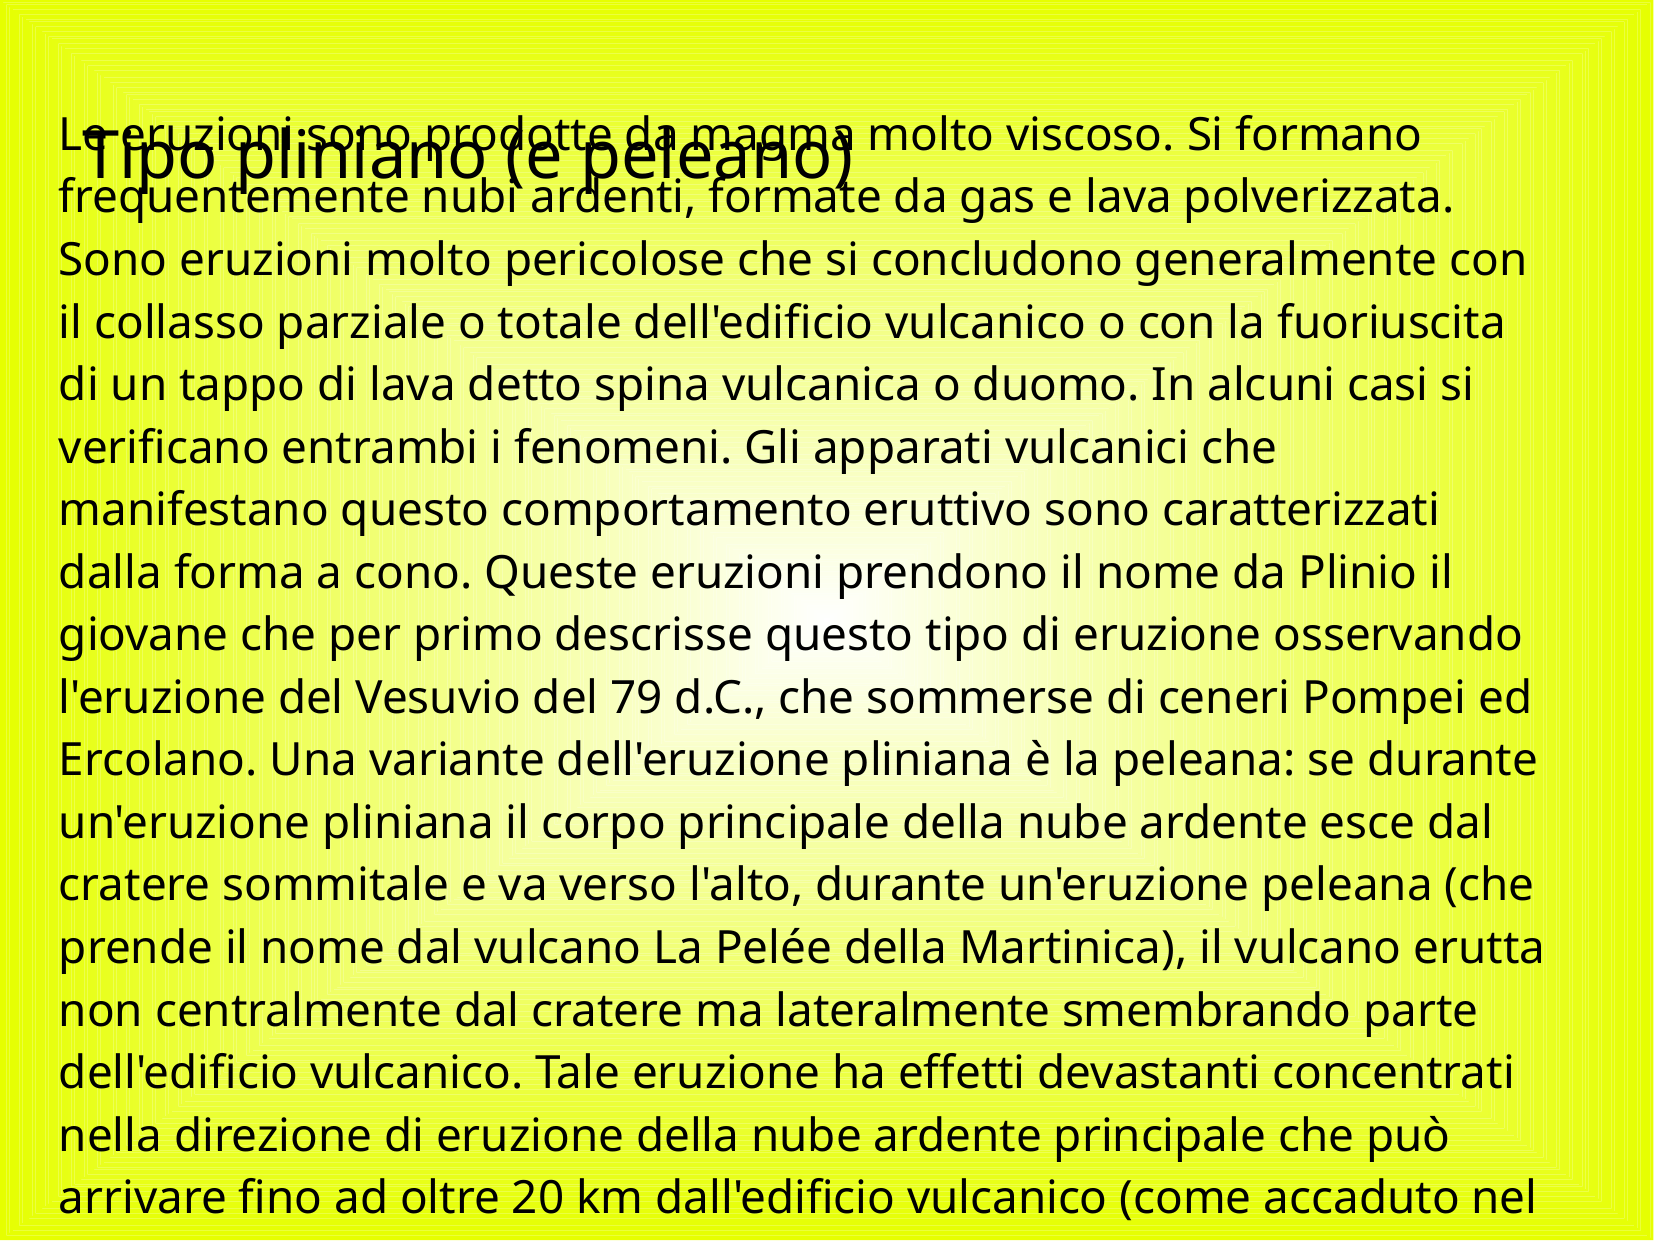

# Tipo pliniano (e peleano)
Le eruzioni sono prodotte da magma molto viscoso. Si formano frequentemente nubi ardenti, formate da gas e lava polverizzata. Sono eruzioni molto pericolose che si concludono generalmente con il collasso parziale o totale dell'edificio vulcanico o con la fuoriuscita di un tappo di lava detto spina vulcanica o duomo. In alcuni casi si verificano entrambi i fenomeni. Gli apparati vulcanici che manifestano questo comportamento eruttivo sono caratterizzati dalla forma a cono. Queste eruzioni prendono il nome da Plinio il giovane che per primo descrisse questo tipo di eruzione osservando l'eruzione del Vesuvio del 79 d.C., che sommerse di ceneri Pompei ed Ercolano. Una variante dell'eruzione pliniana è la peleana: se durante un'eruzione pliniana il corpo principale della nube ardente esce dal cratere sommitale e va verso l'alto, durante un'eruzione peleana (che prende il nome dal vulcano La Pelée della Martinica), il vulcano erutta non centralmente dal cratere ma lateralmente smembrando parte dell'edificio vulcanico. Tale eruzione ha effetti devastanti concentrati nella direzione di eruzione della nube ardente principale che può arrivare fino ad oltre 20 km dall'edificio vulcanico (come accaduto nel 1980 nell'eruzione del St. Helens).